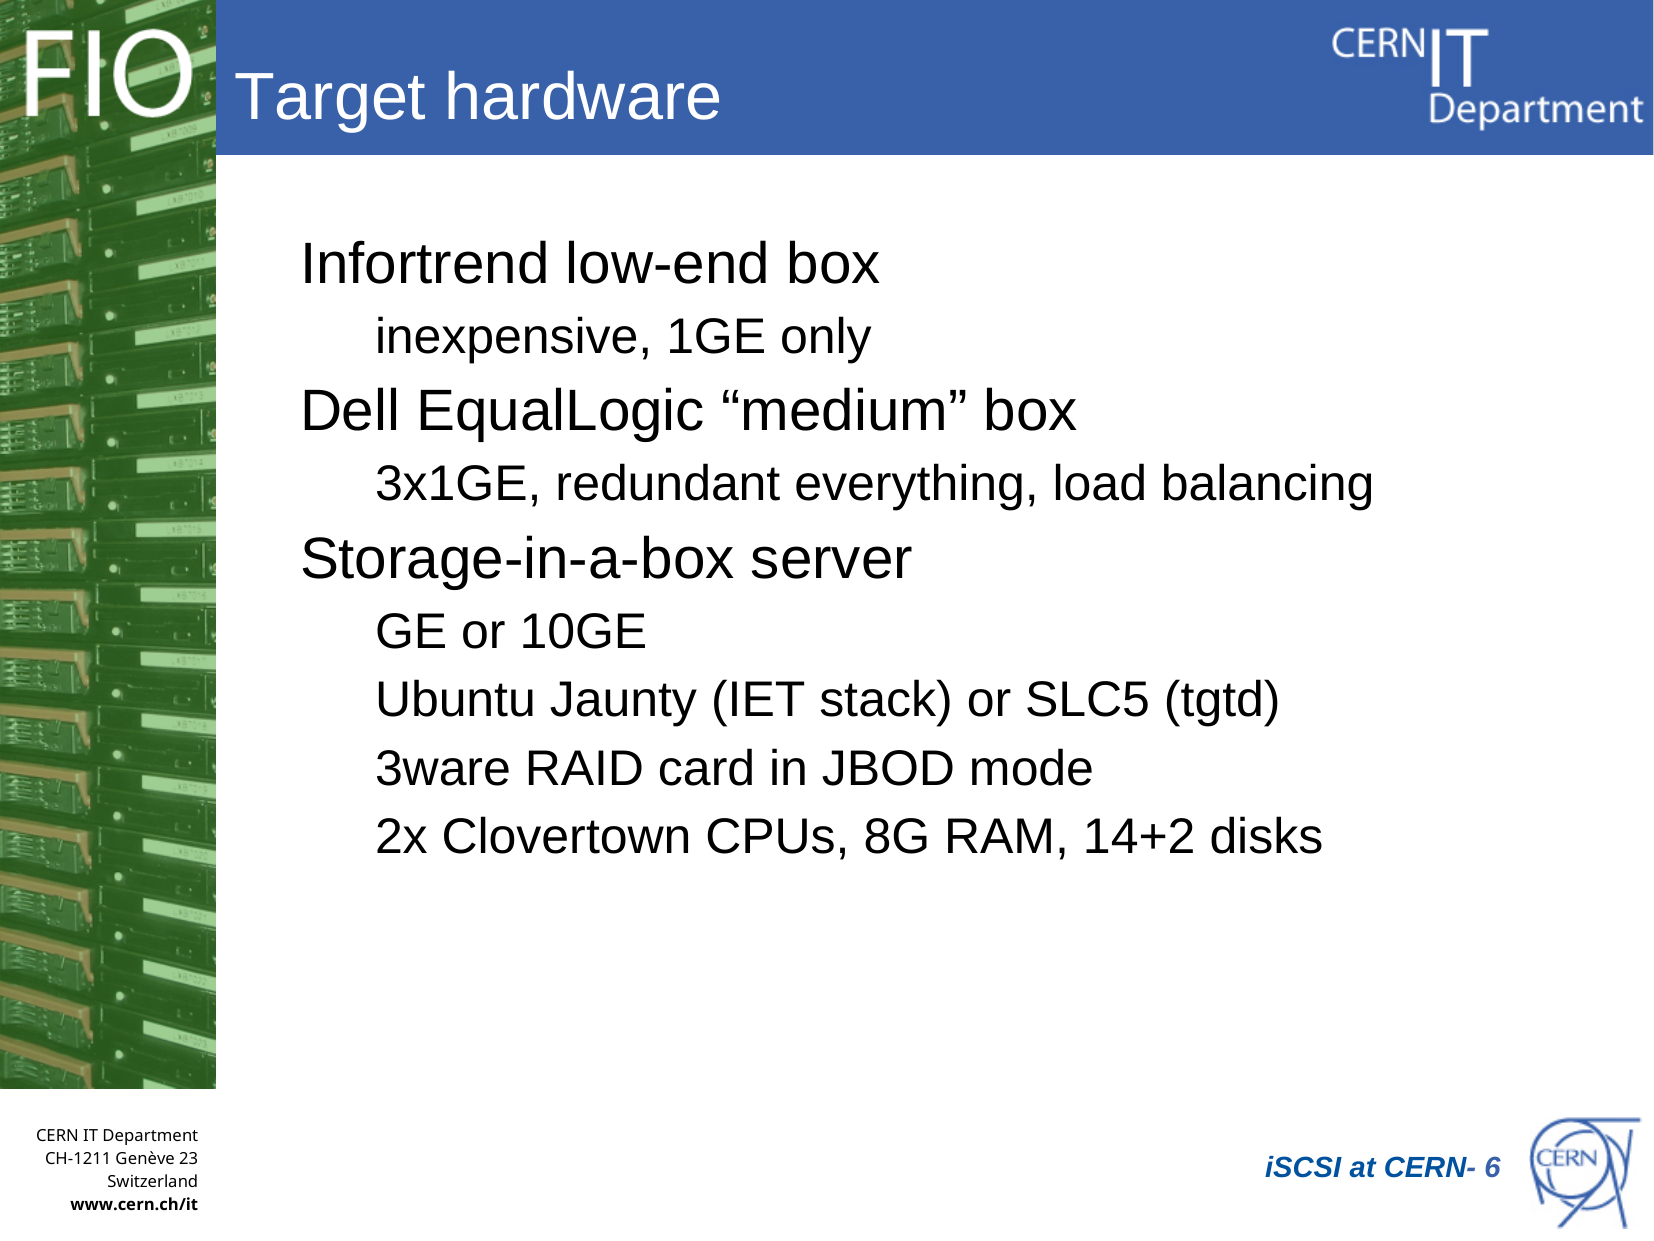

# Target hardware
Infortrend low-end box
inexpensive, 1GE only
Dell EqualLogic “medium” box
3x1GE, redundant everything, load balancing
Storage-in-a-box server
GE or 10GE
Ubuntu Jaunty (IET stack) or SLC5 (tgtd)
3ware RAID card in JBOD mode
2x Clovertown CPUs, 8G RAM, 14+2 disks